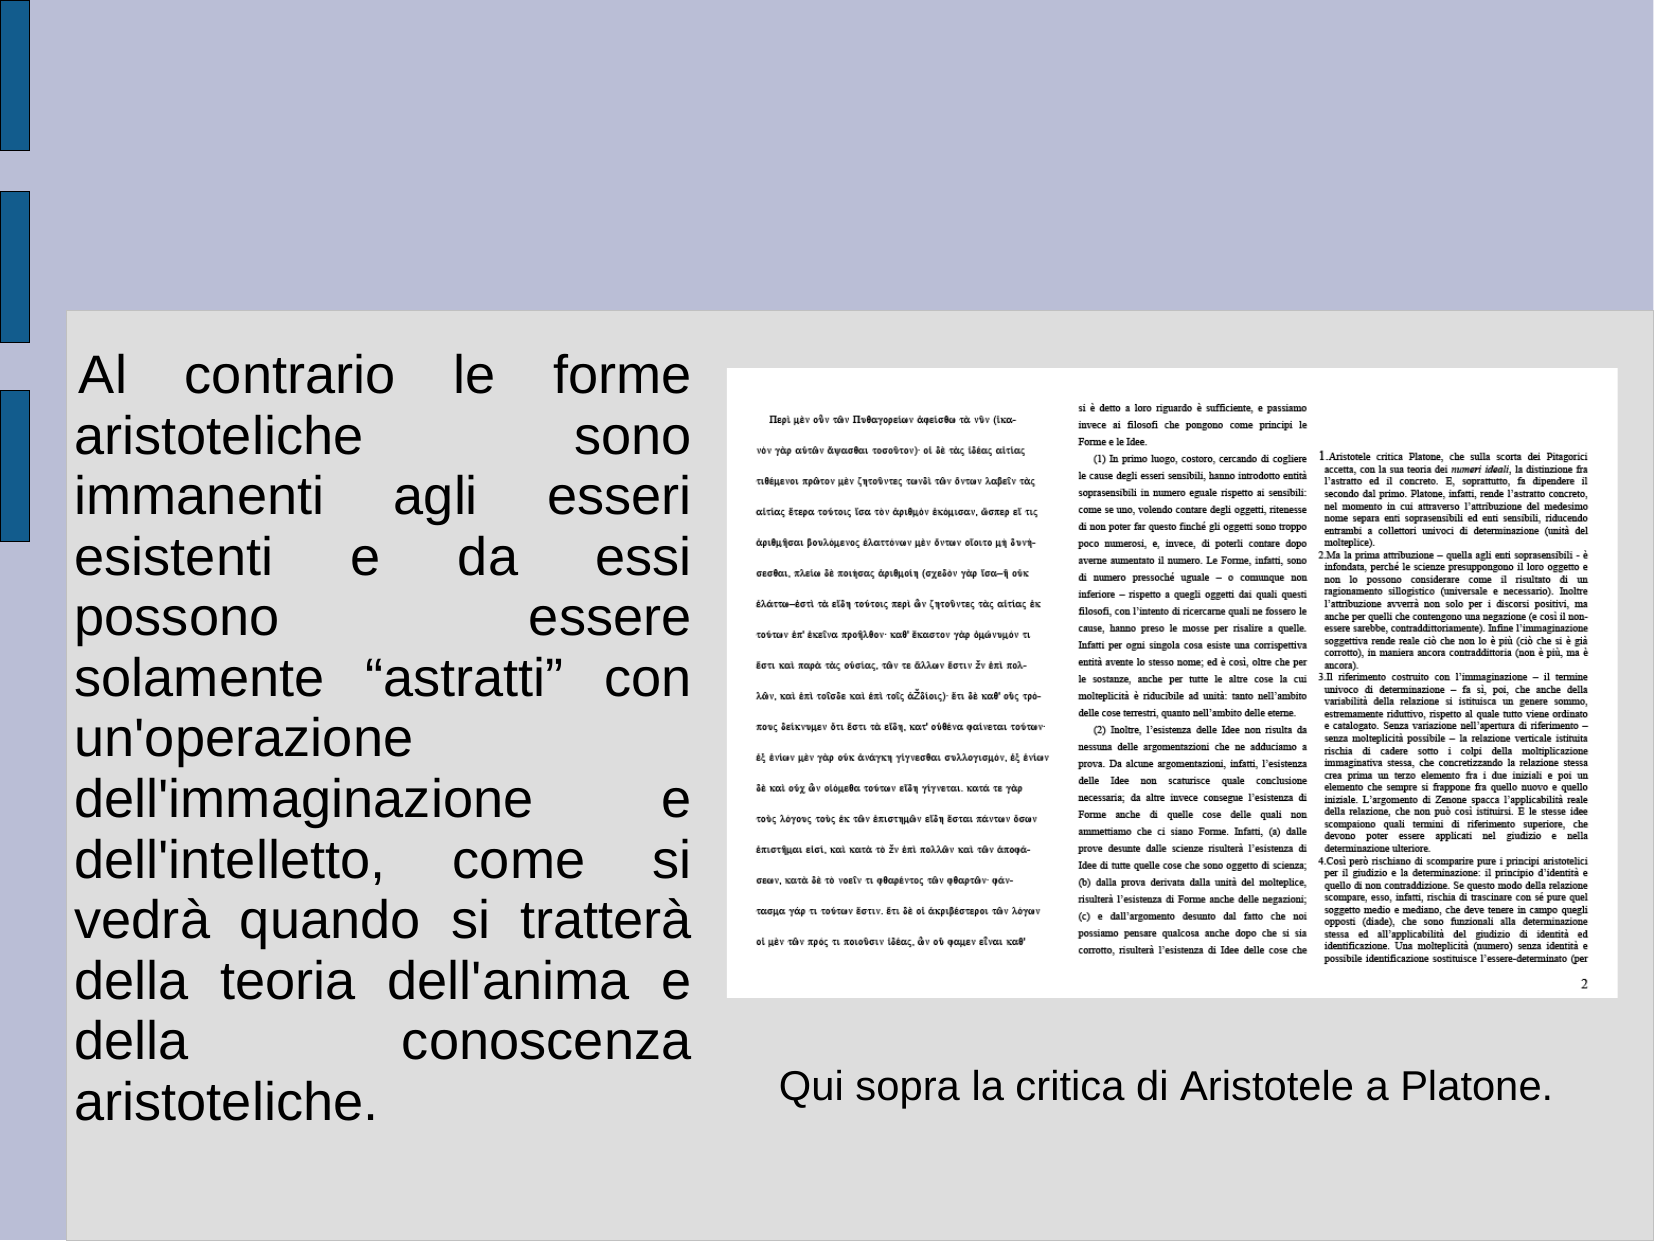

#
 Al contrario le forme aristoteliche sono immanenti agli esseri esistenti e da essi possono essere solamente “astratti” con un'operazione dell'immaginazione e dell'intelletto, come si vedrà quando si tratterà della teoria dell'anima e della conoscenza aristoteliche.
Qui sopra la critica di Aristotele a Platone.